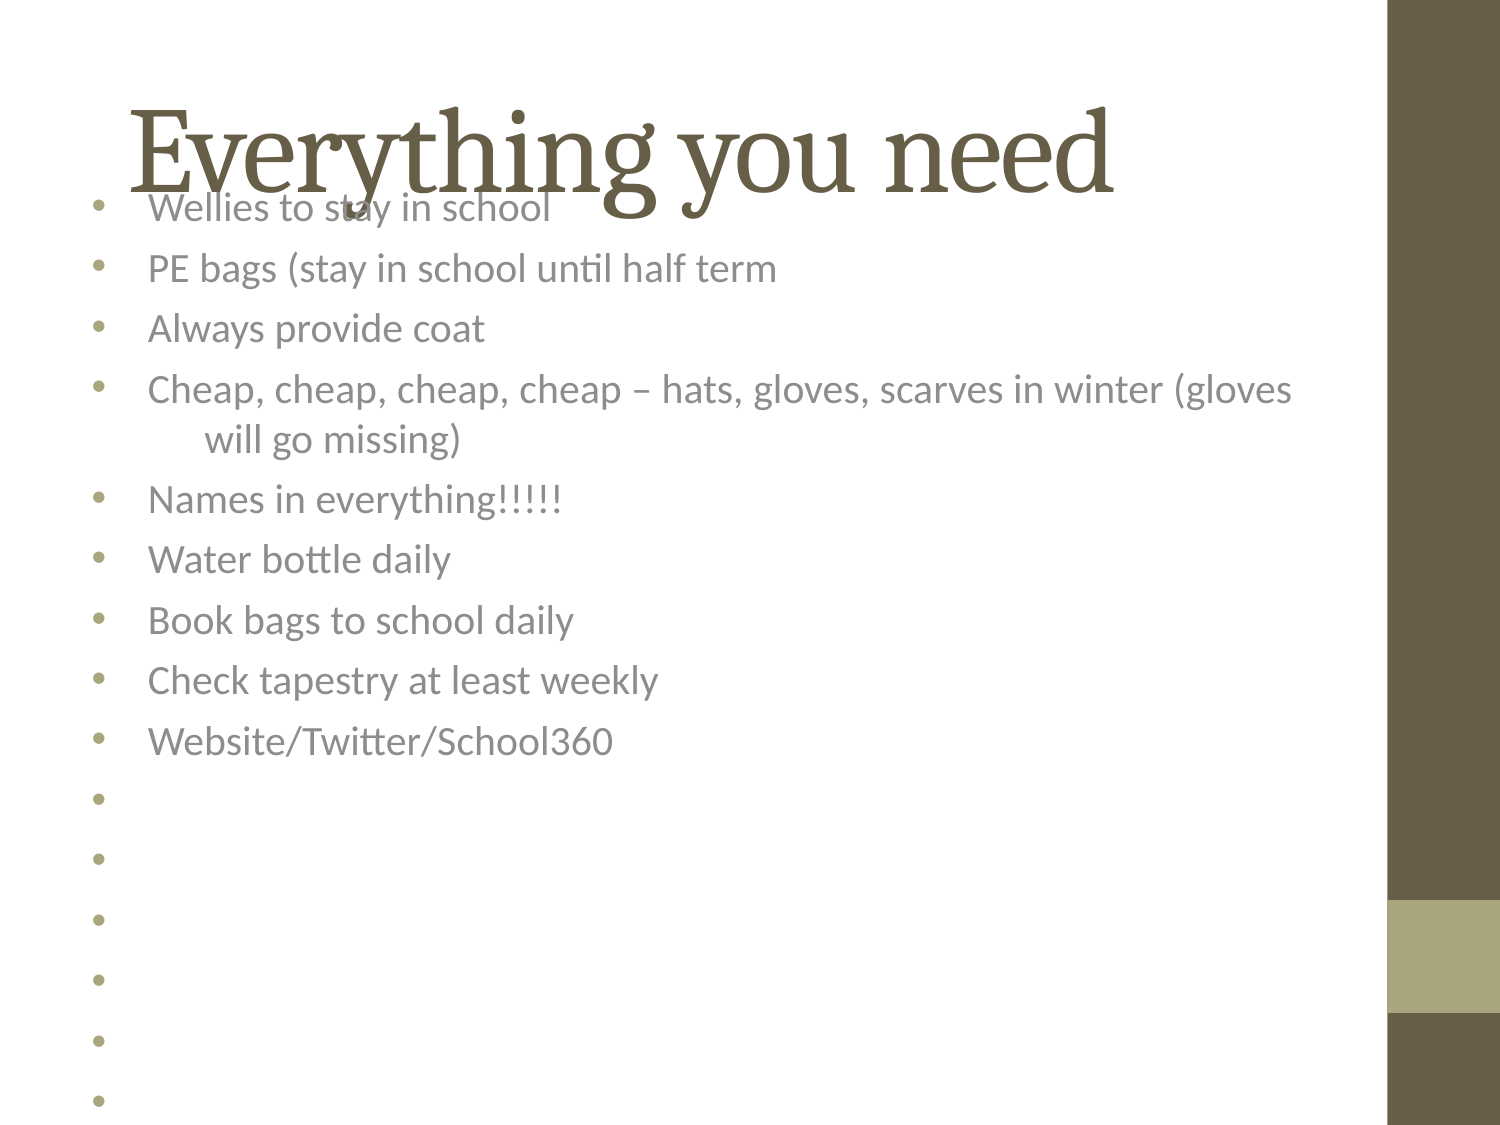

# Everything you need
Wellies to stay in school
PE bags (stay in school until half term
Always provide coat
Cheap, cheap, cheap, cheap – hats, gloves, scarves in winter (gloves will go missing)
Names in everything!!!!!
Water bottle daily
Book bags to school daily
Check tapestry at least weekly
Website/Twitter/School360